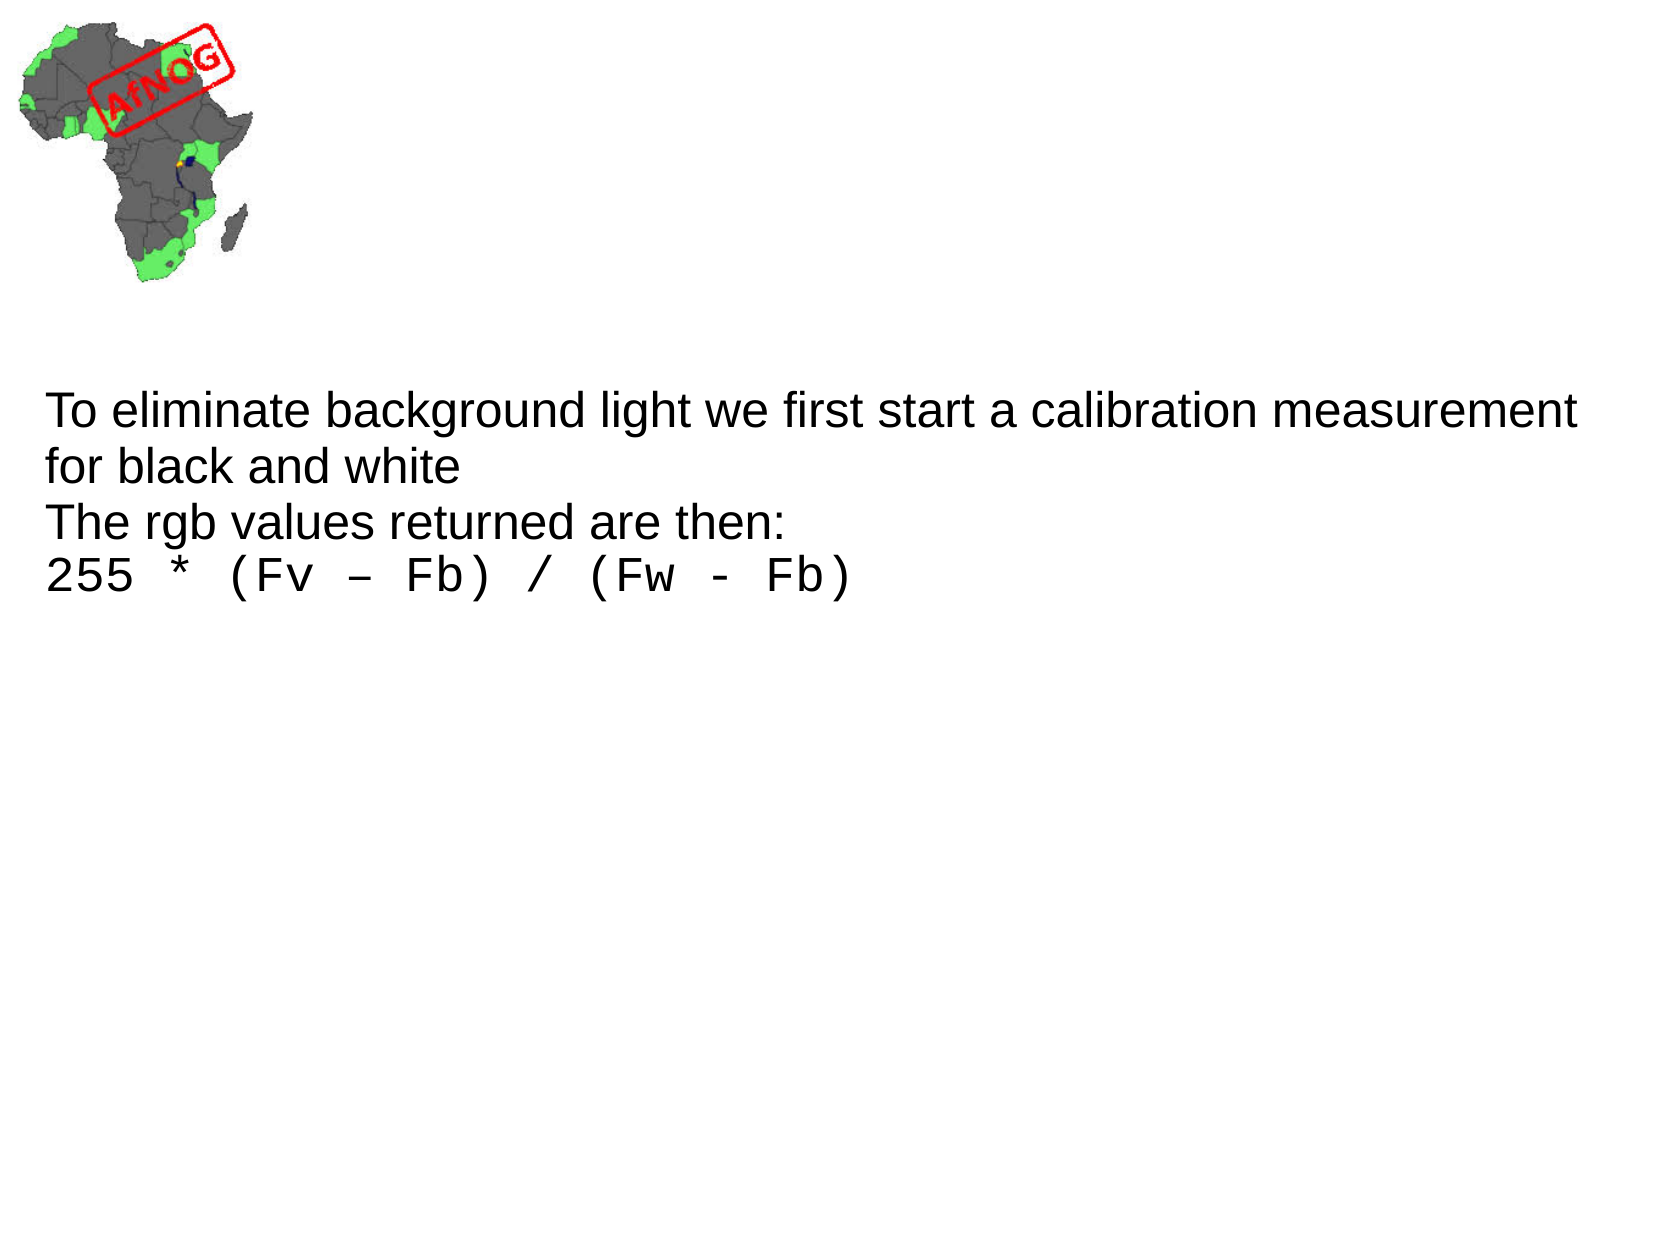

#
To eliminate background light we first start a calibration measurement for black and white
The rgb values returned are then:
255 * (Fv – Fb) / (Fw - Fb)